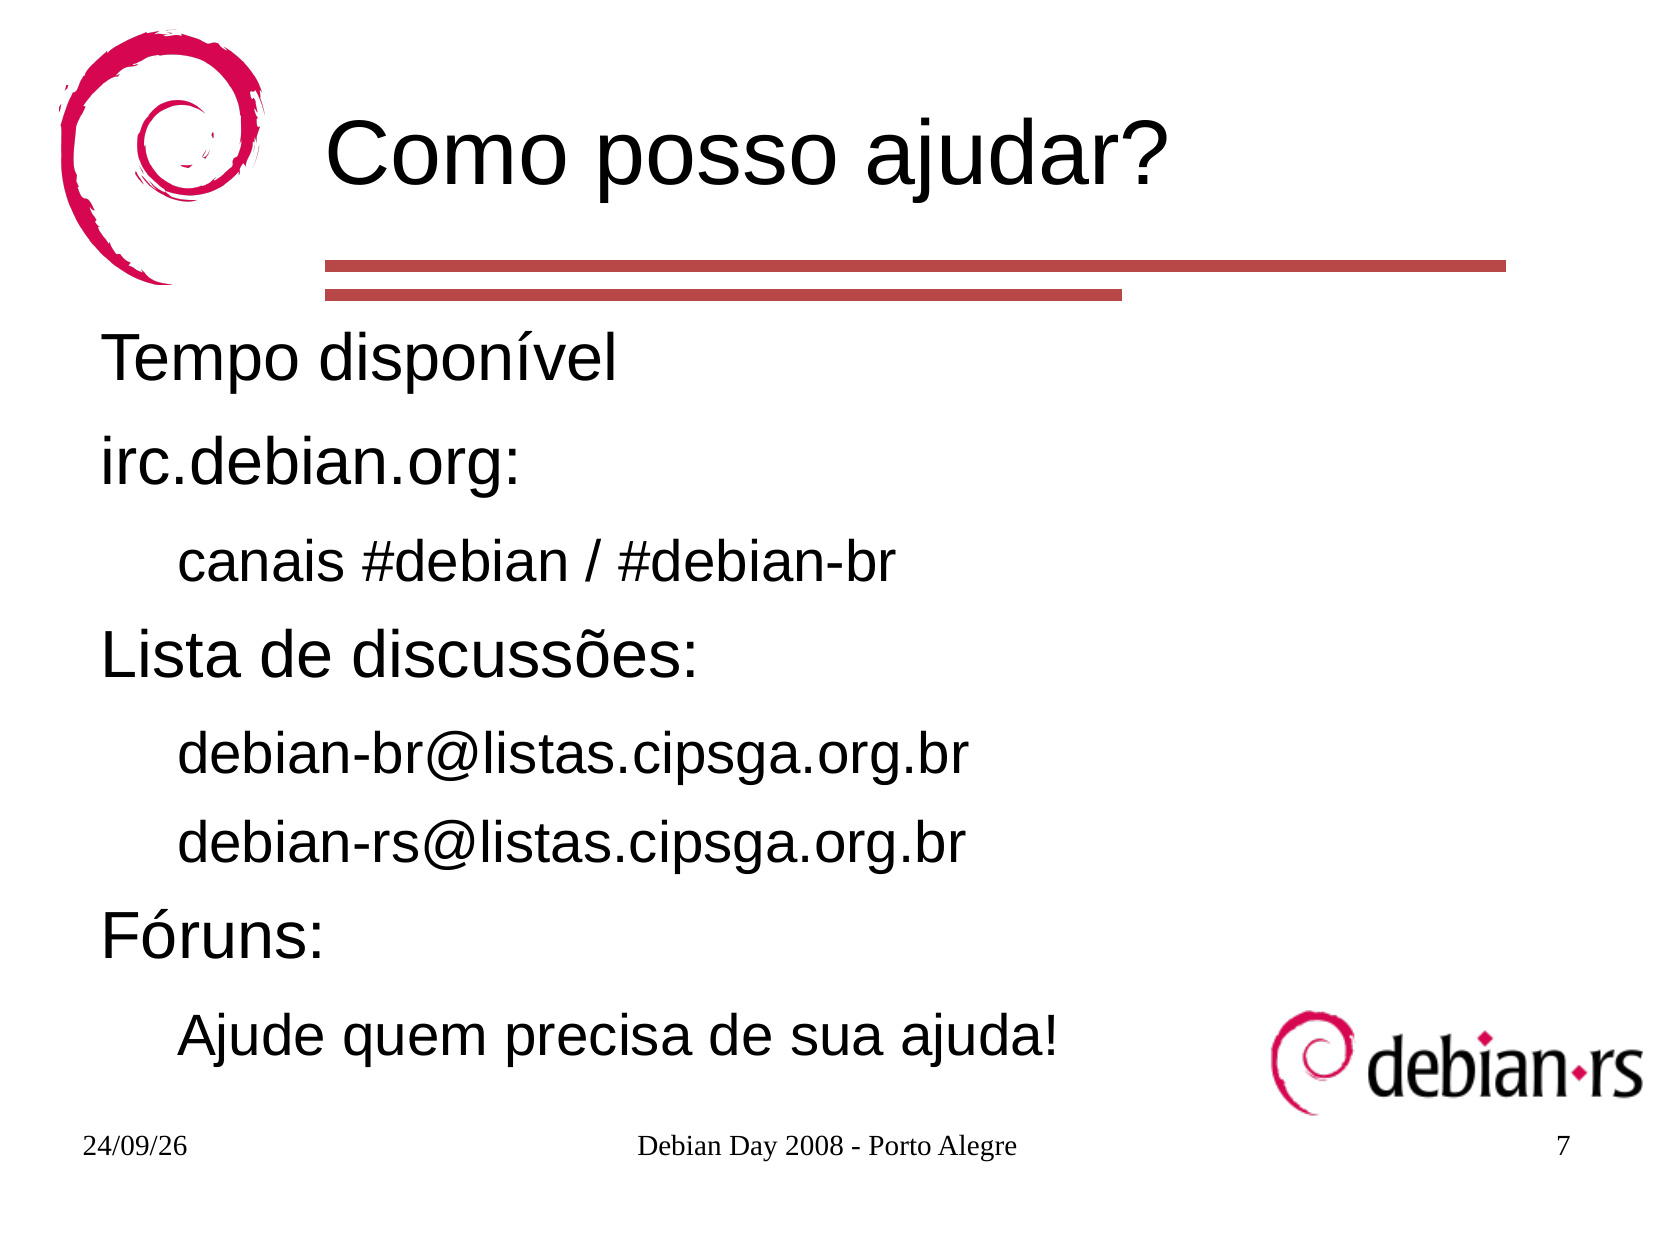

# Como posso ajudar?
Tempo disponível
irc.debian.org:
canais #debian / #debian-br
Lista de discussões:
debian-br@listas.cipsga.org.br
debian-rs@listas.cipsga.org.br
Fóruns:
Ajude quem precisa de sua ajuda!
Debian Day 2008 - Porto Alegre
7